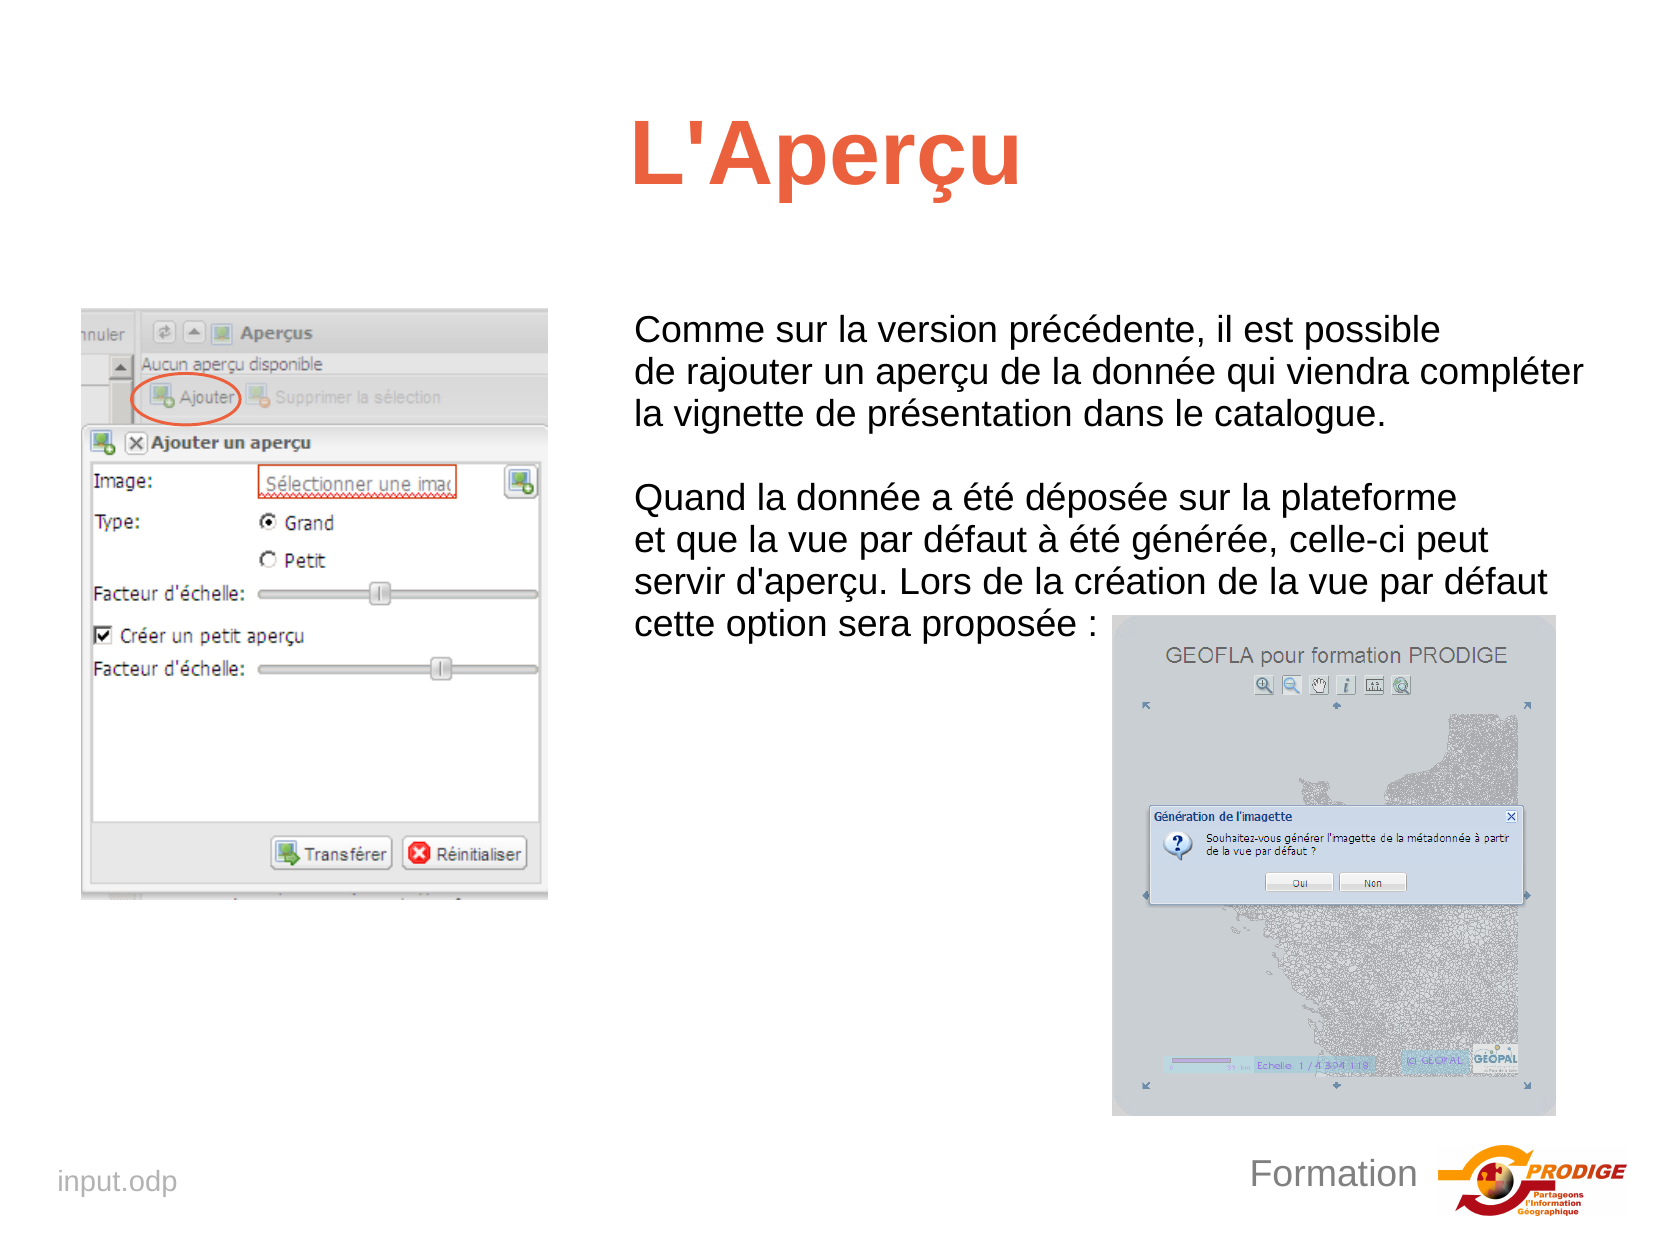

# L'Aperçu
Comme sur la version précédente, il est possible
de rajouter un aperçu de la donnée qui viendra compléter
la vignette de présentation dans le catalogue.
Quand la donnée a été déposée sur la plateforme
et que la vue par défaut à été générée, celle-ci peut
servir d'aperçu. Lors de la création de la vue par défaut
cette option sera proposée :